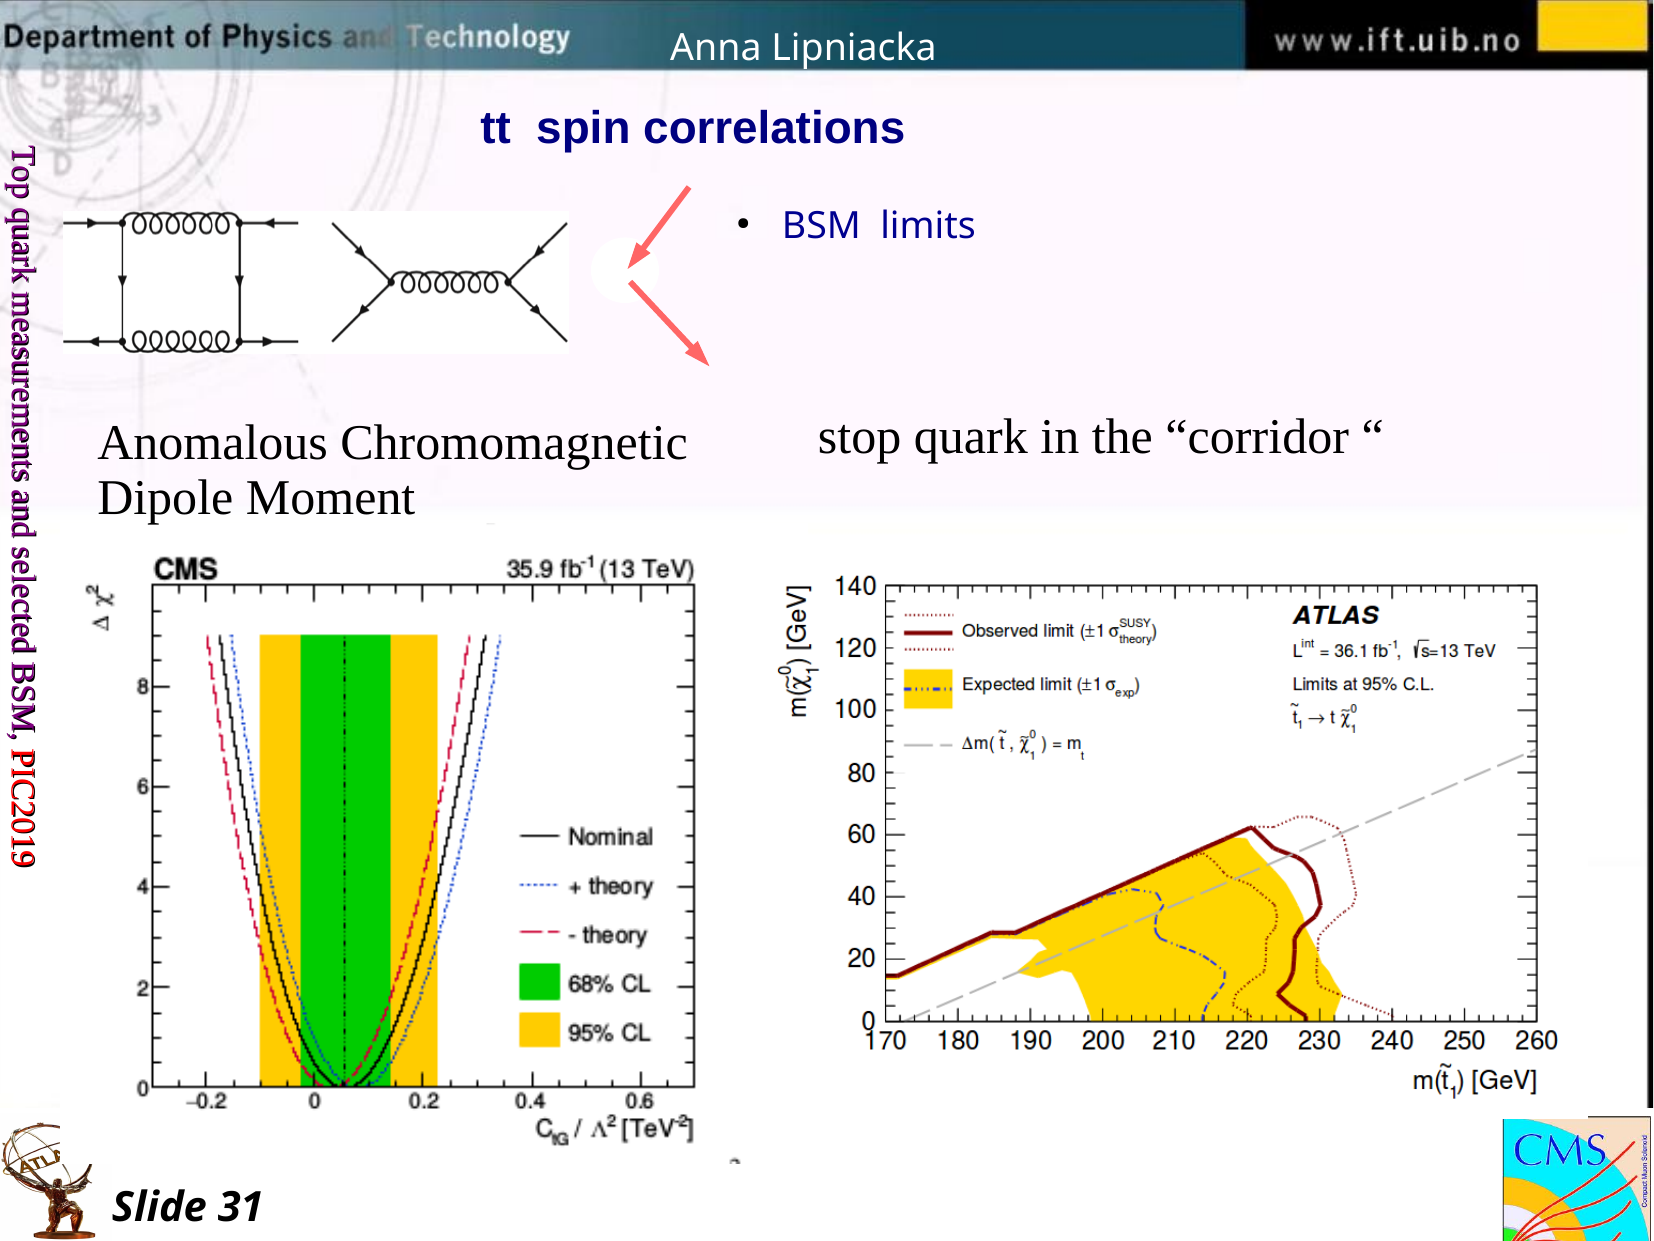

# tt spin correlations
 BSM limits
stop quark in the “corridor “
Anomalous Chromomagnetic
Dipole Moment
Slide 31